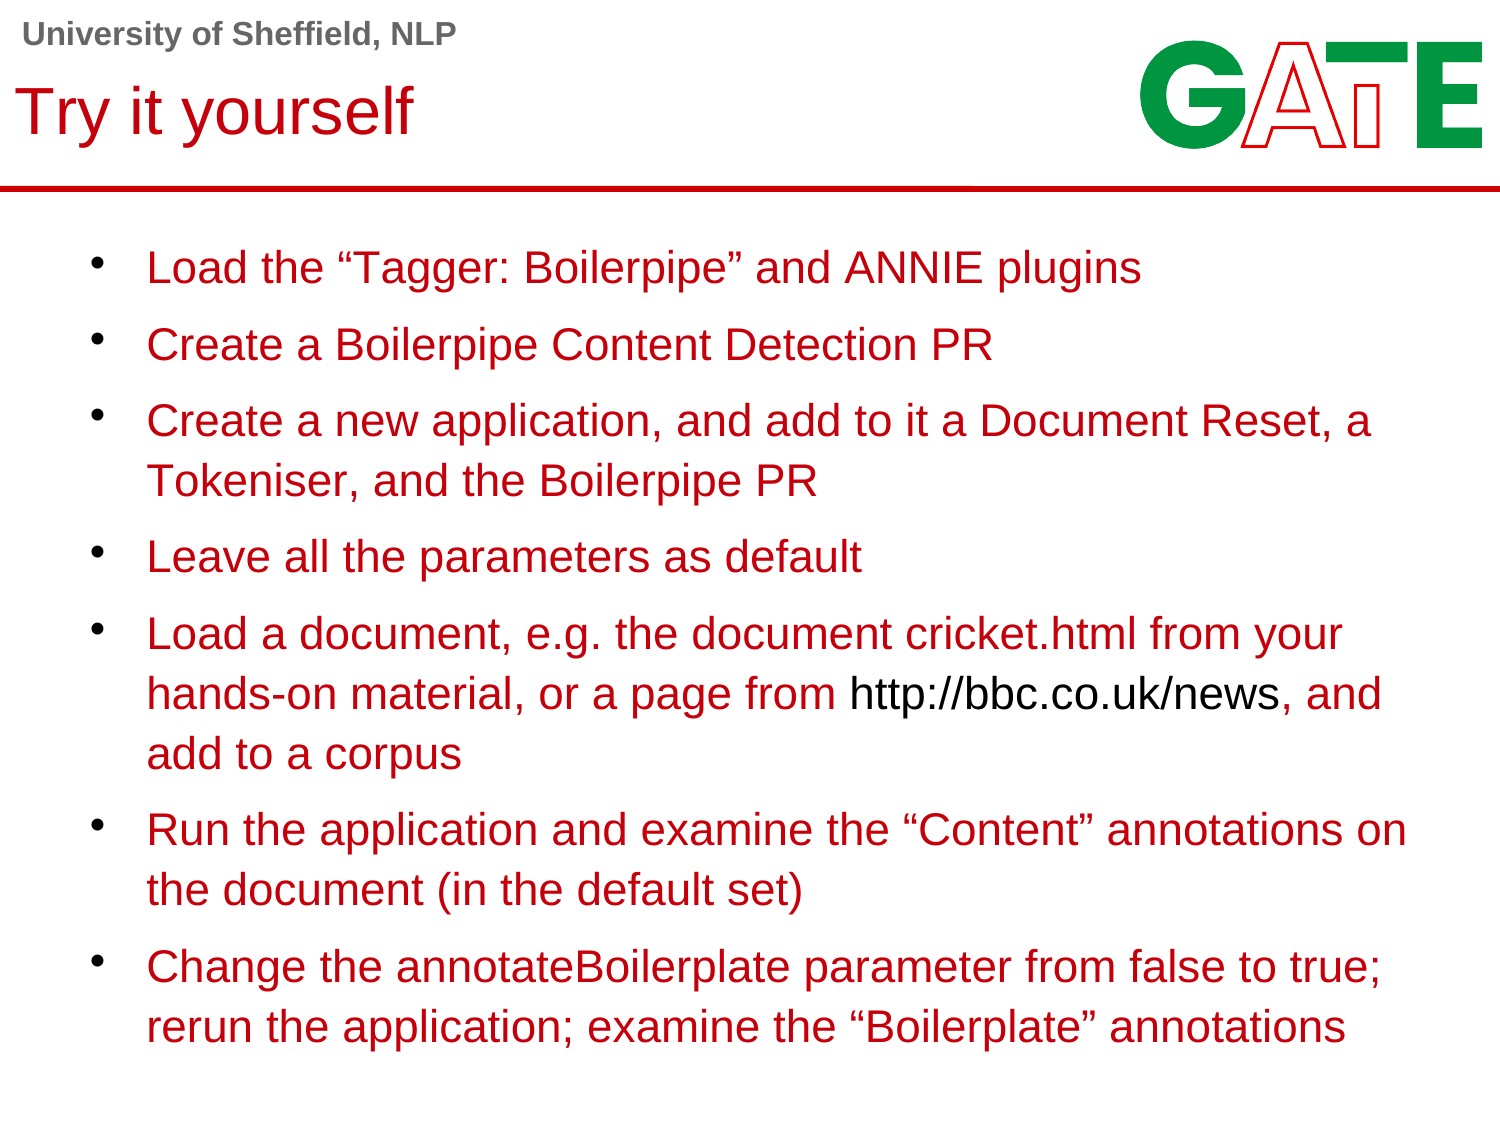

# Try it yourself
Load the “Tagger: Boilerpipe” and ANNIE plugins
Create a Boilerpipe Content Detection PR
Create a new application, and add to it a Document Reset, a Tokeniser, and the Boilerpipe PR
Leave all the parameters as default
Load a document, e.g. the document cricket.html from your hands-on material, or a page from http://bbc.co.uk/news, and add to a corpus
Run the application and examine the “Content” annotations on the document (in the default set)
Change the annotateBoilerplate parameter from false to true; rerun the application; examine the “Boilerplate” annotations